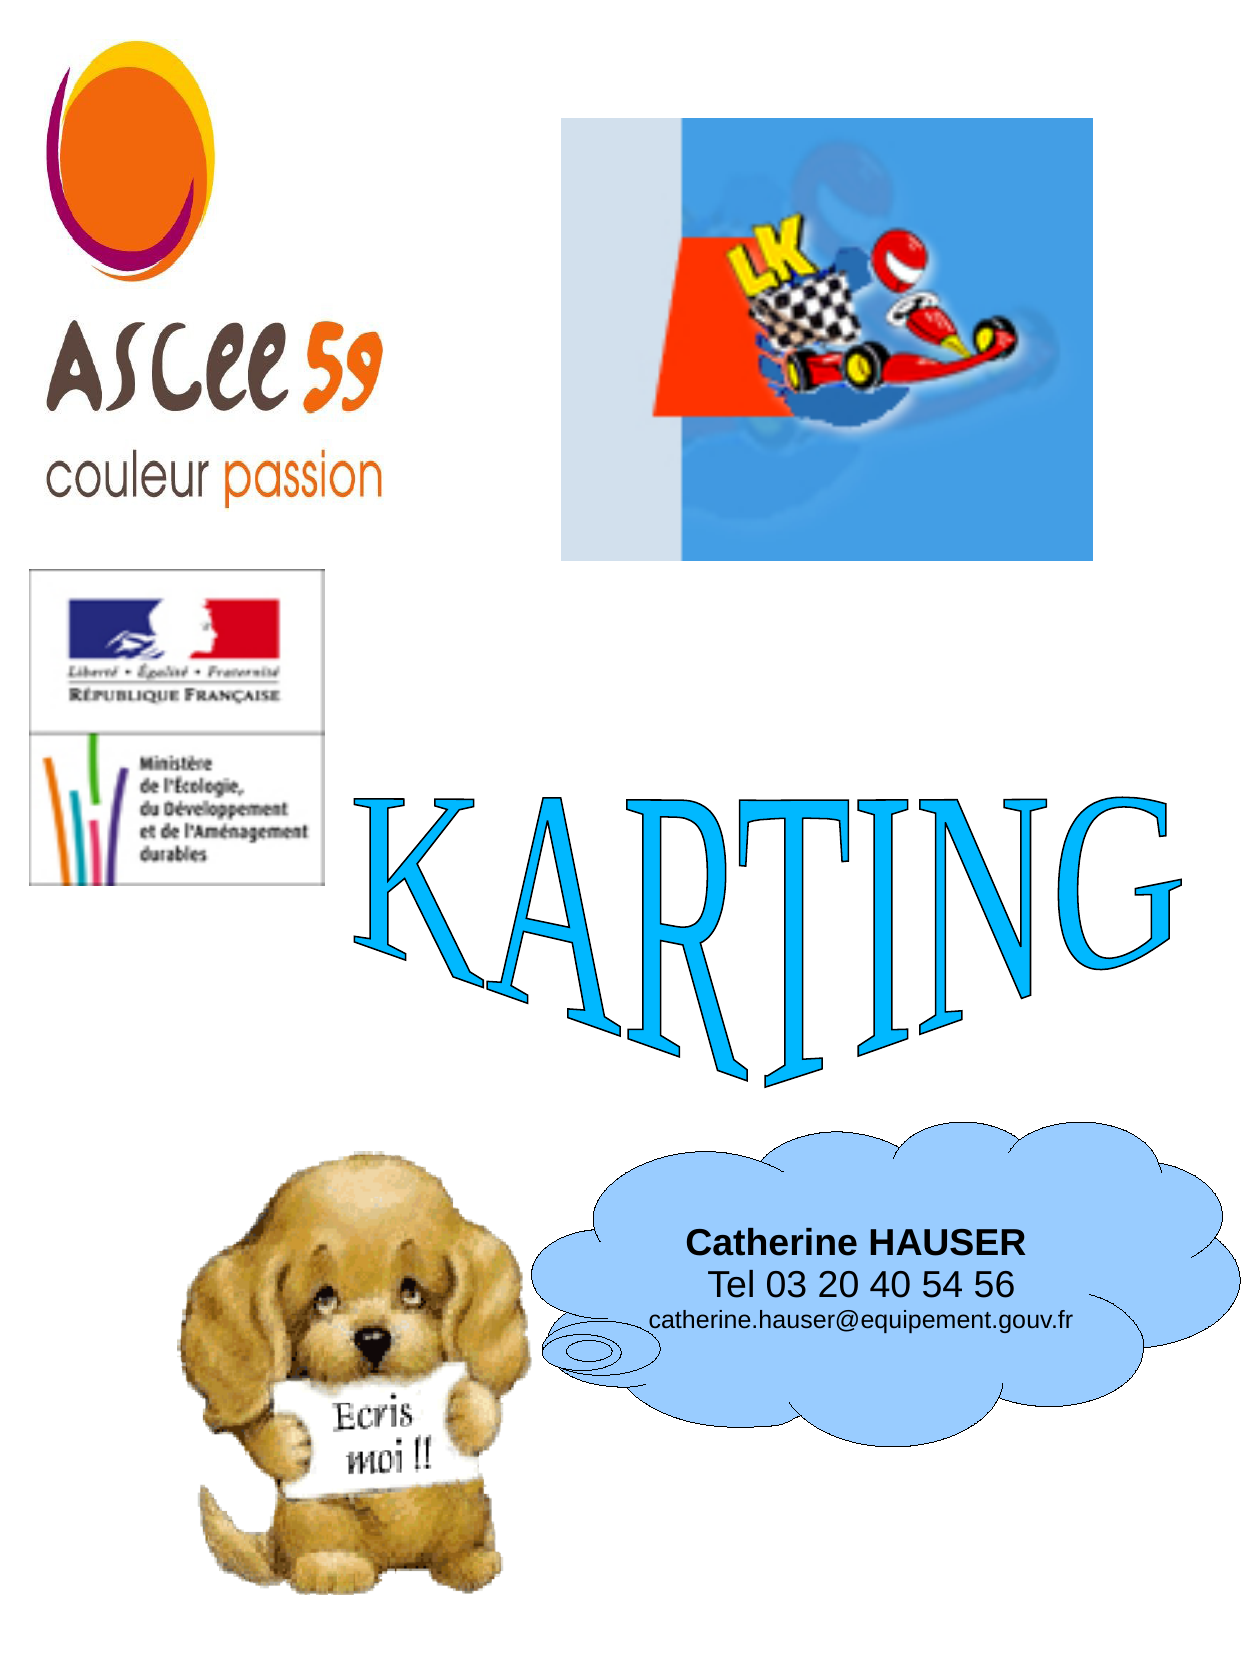

KARTING
Catherine HAUSER
Tel 03 20 40 54 56 catherine.hauser@equipement.gouv.fr